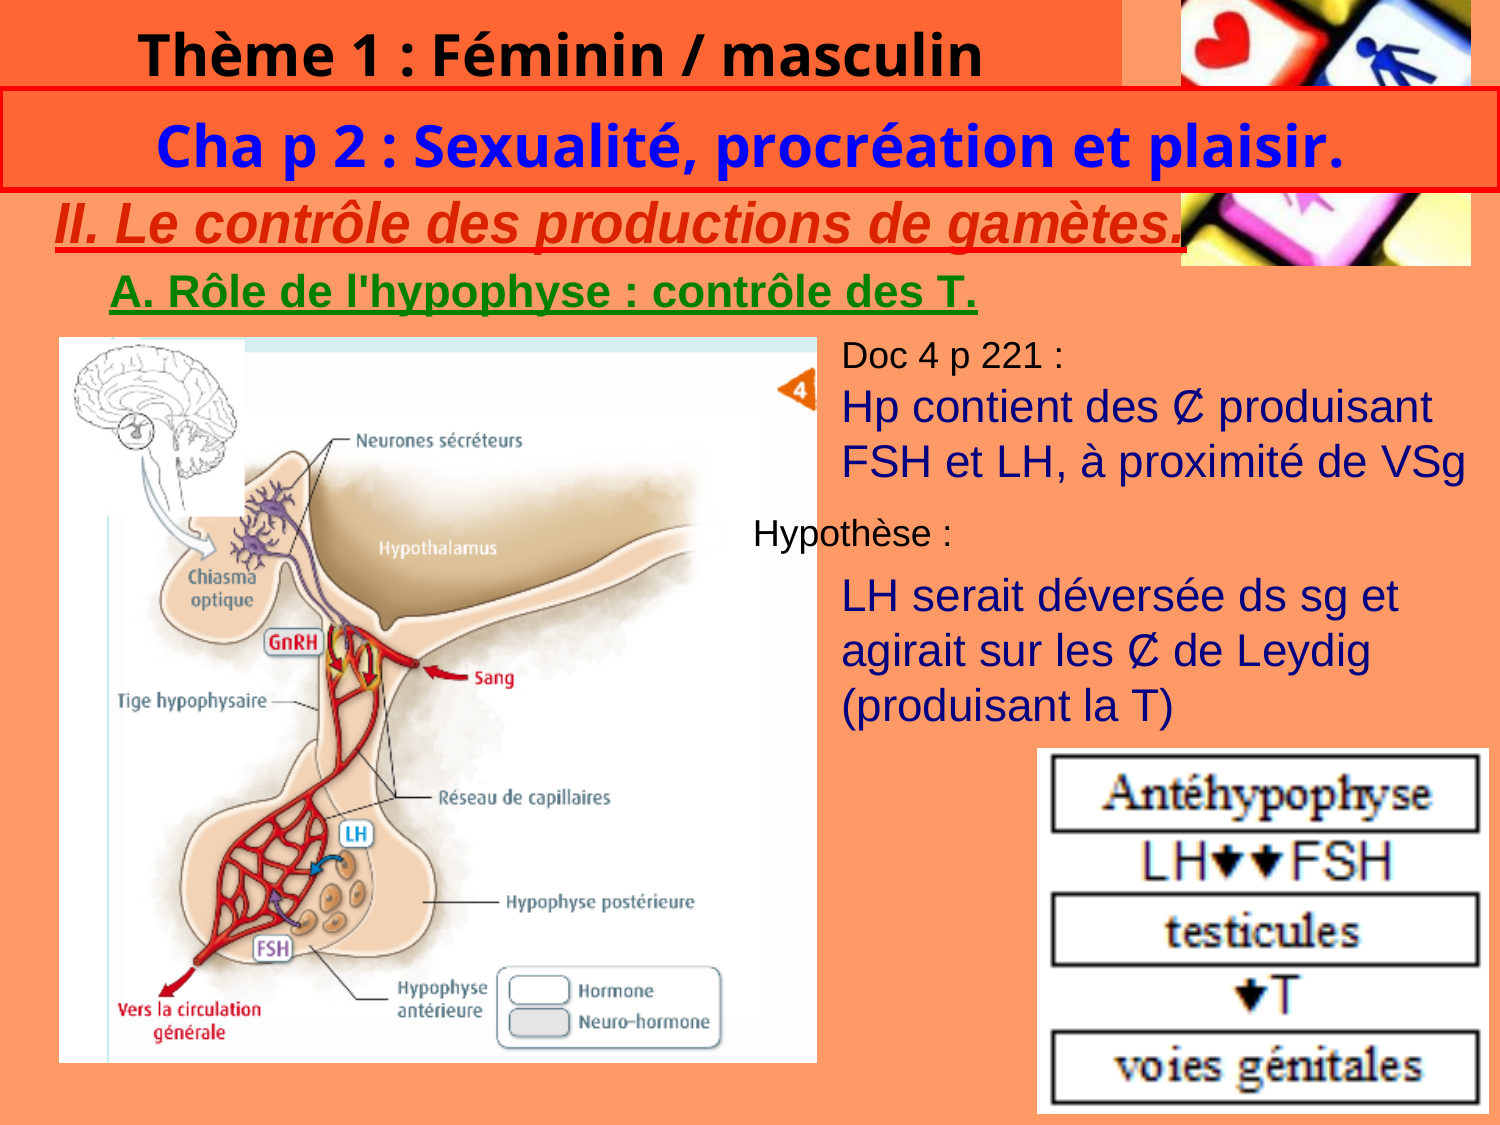

Thème 1 : Féminin / masculin
Cha p 2 : Sexualité, procréation et plaisir.
A. Rôle de l'hypophyse : contrôle des T.
Doc 4 p 221 :
Hp contient des Ȼ produisant FSH et LH, à proximité de VSg
Hypothèse :
LH serait déversée ds sg et agirait sur les Ȼ de Leydig (produisant la T)